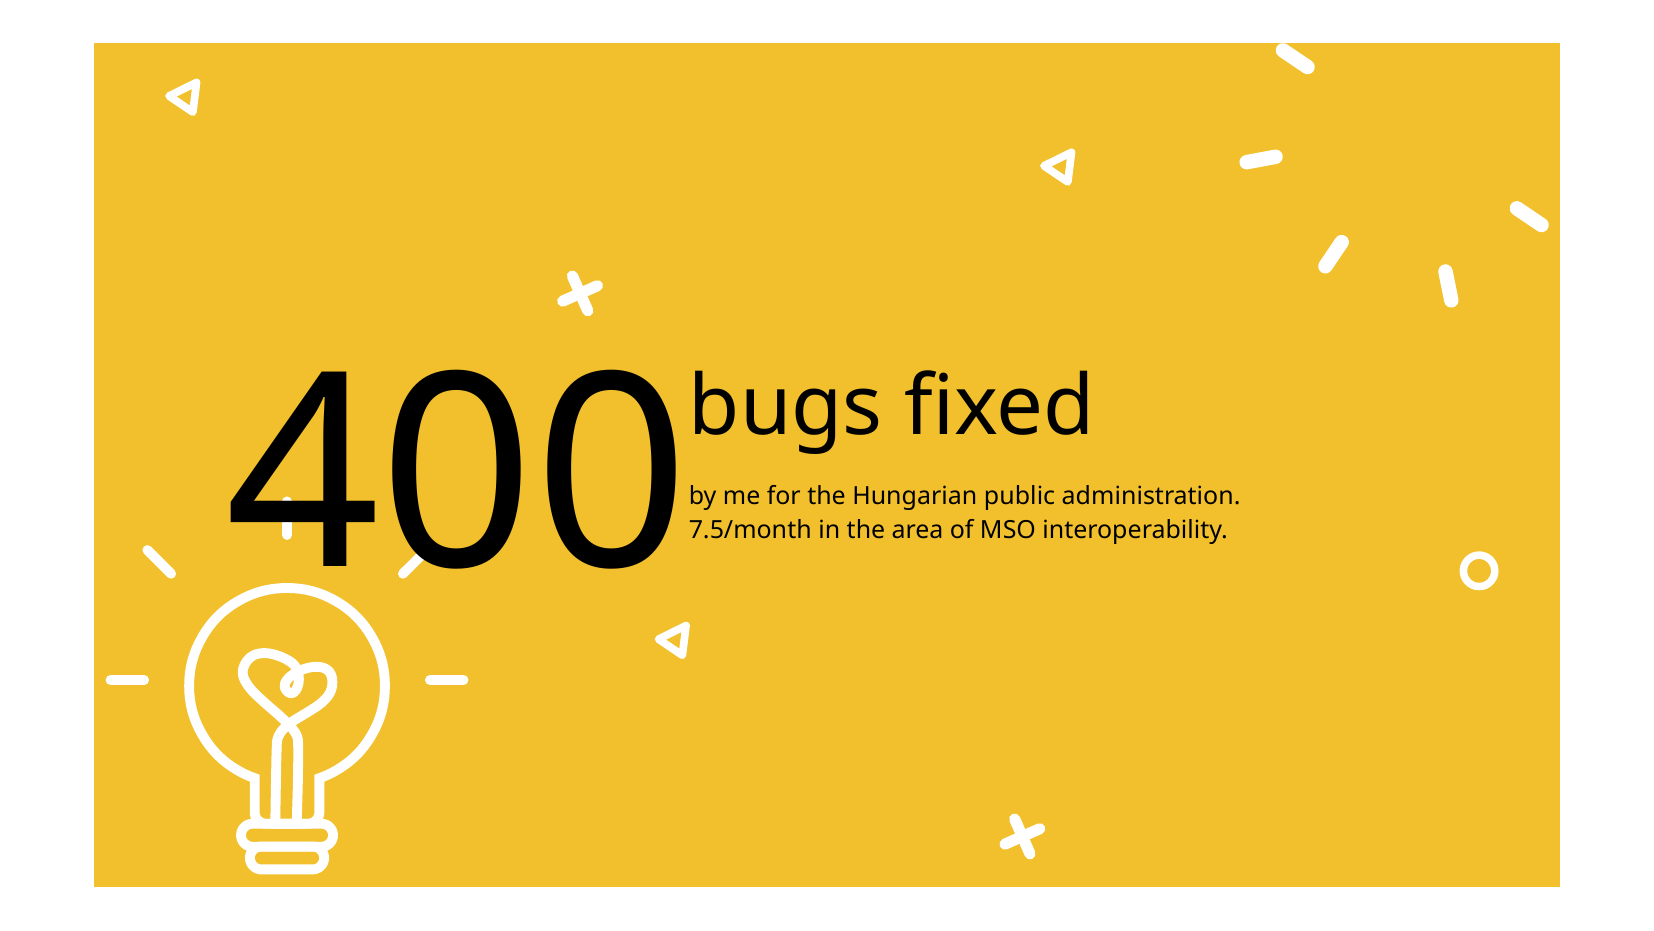

400
# bugs fixed
by me for the Hungarian public administration. 7.5/month in the area of MSO interoperability.